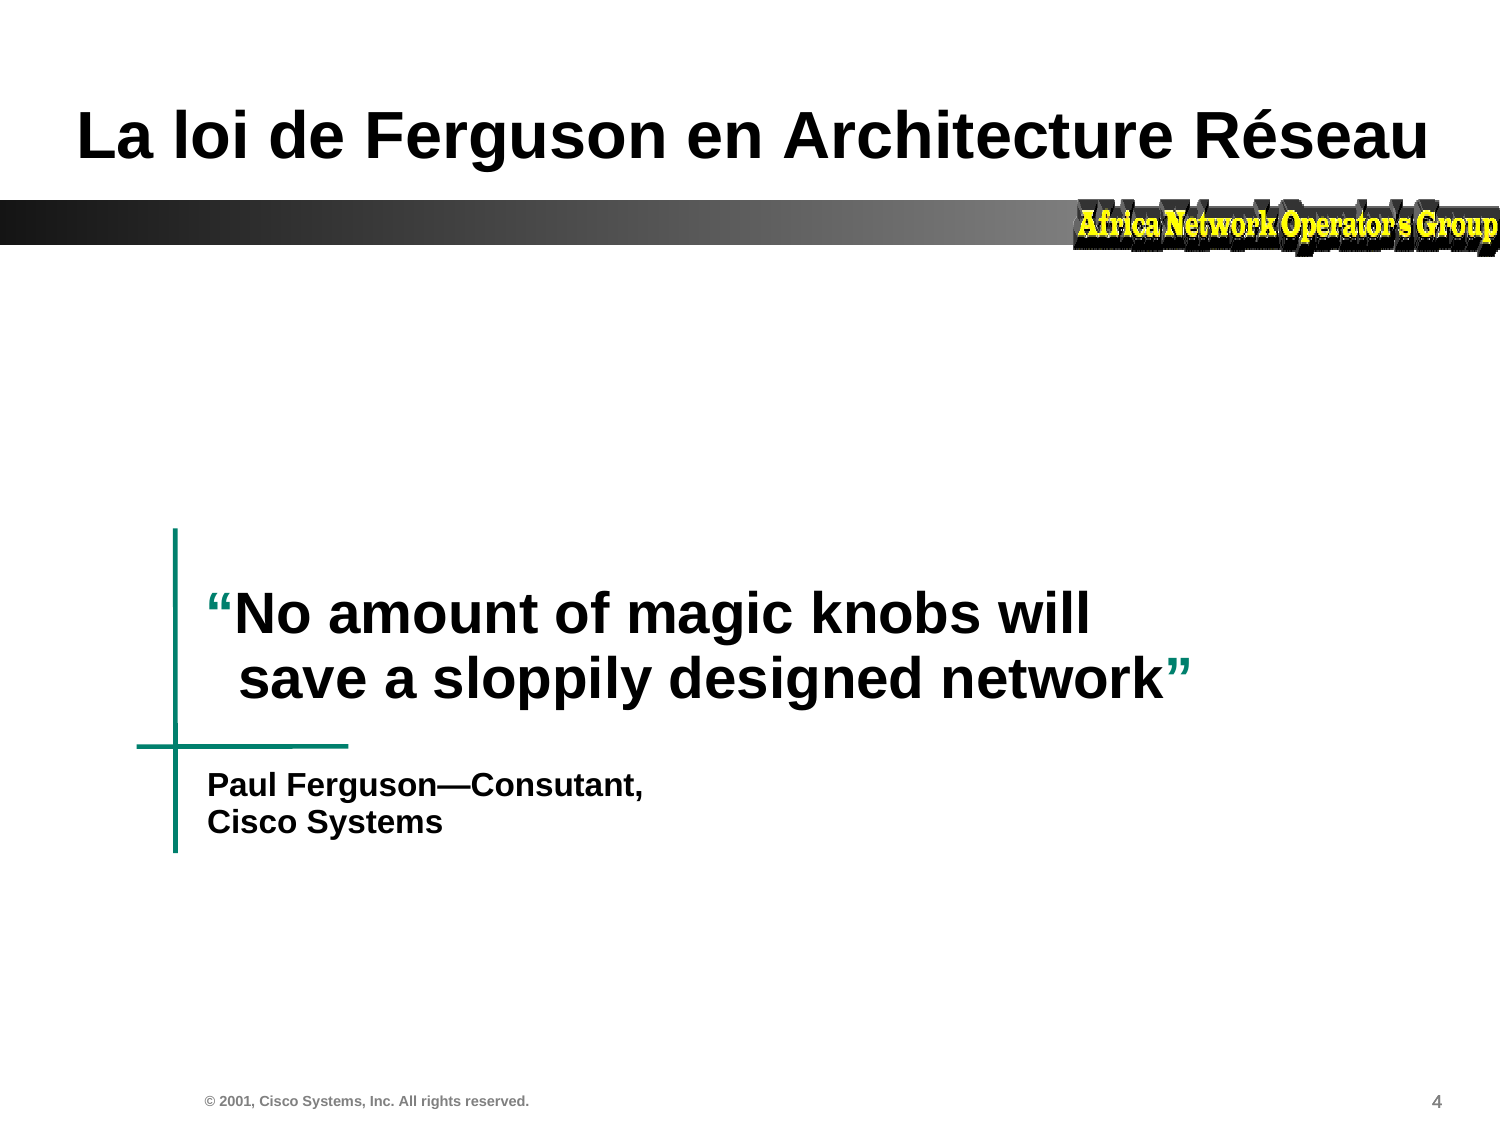

# La loi de Ferguson en Architecture Réseau
“No amount of magic knobs will
 save a sloppily designed network”
Paul Ferguson—Consutant,
Cisco Systems